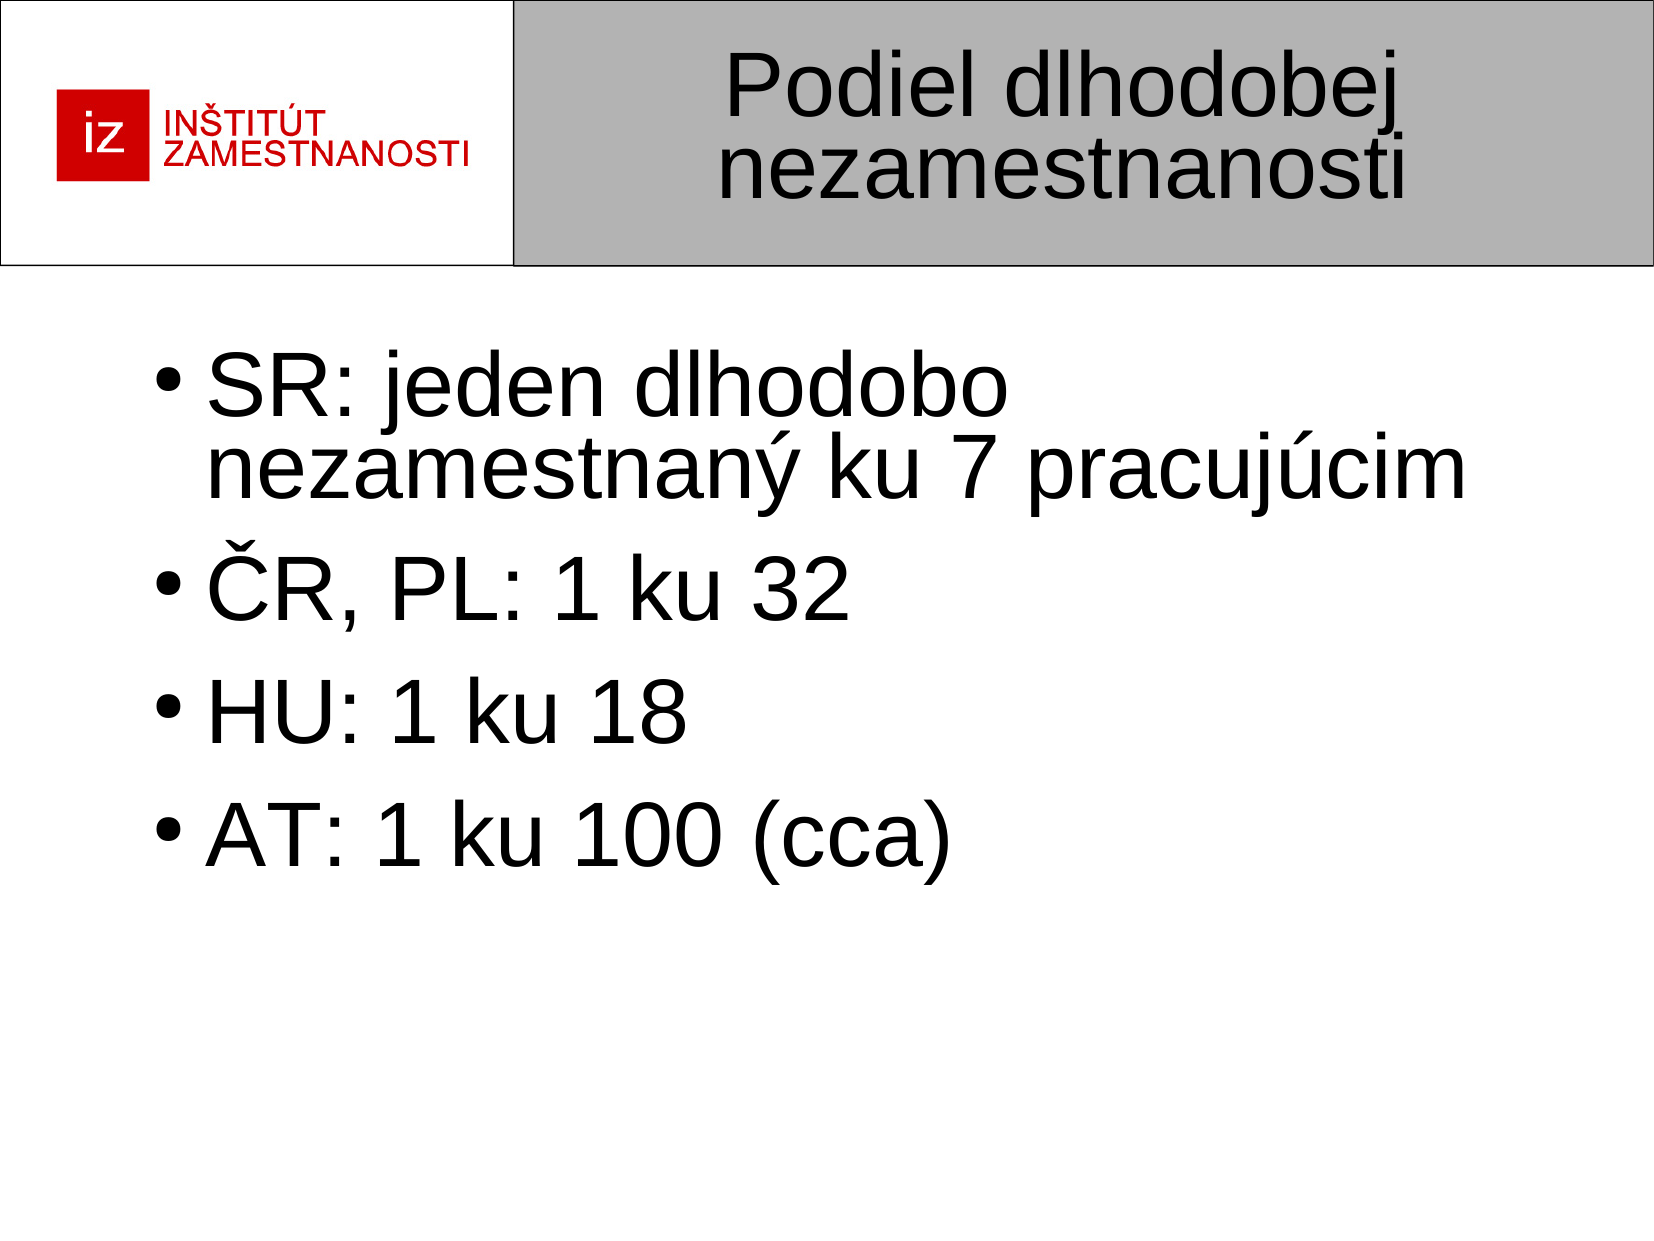

# Podiel dlhodobej nezamestnanosti
SR: jeden dlhodobo nezamestnaný ku 7 pracujúcim
ČR, PL: 1 ku 32
HU: 1 ku 18
AT: 1 ku 100 (cca)